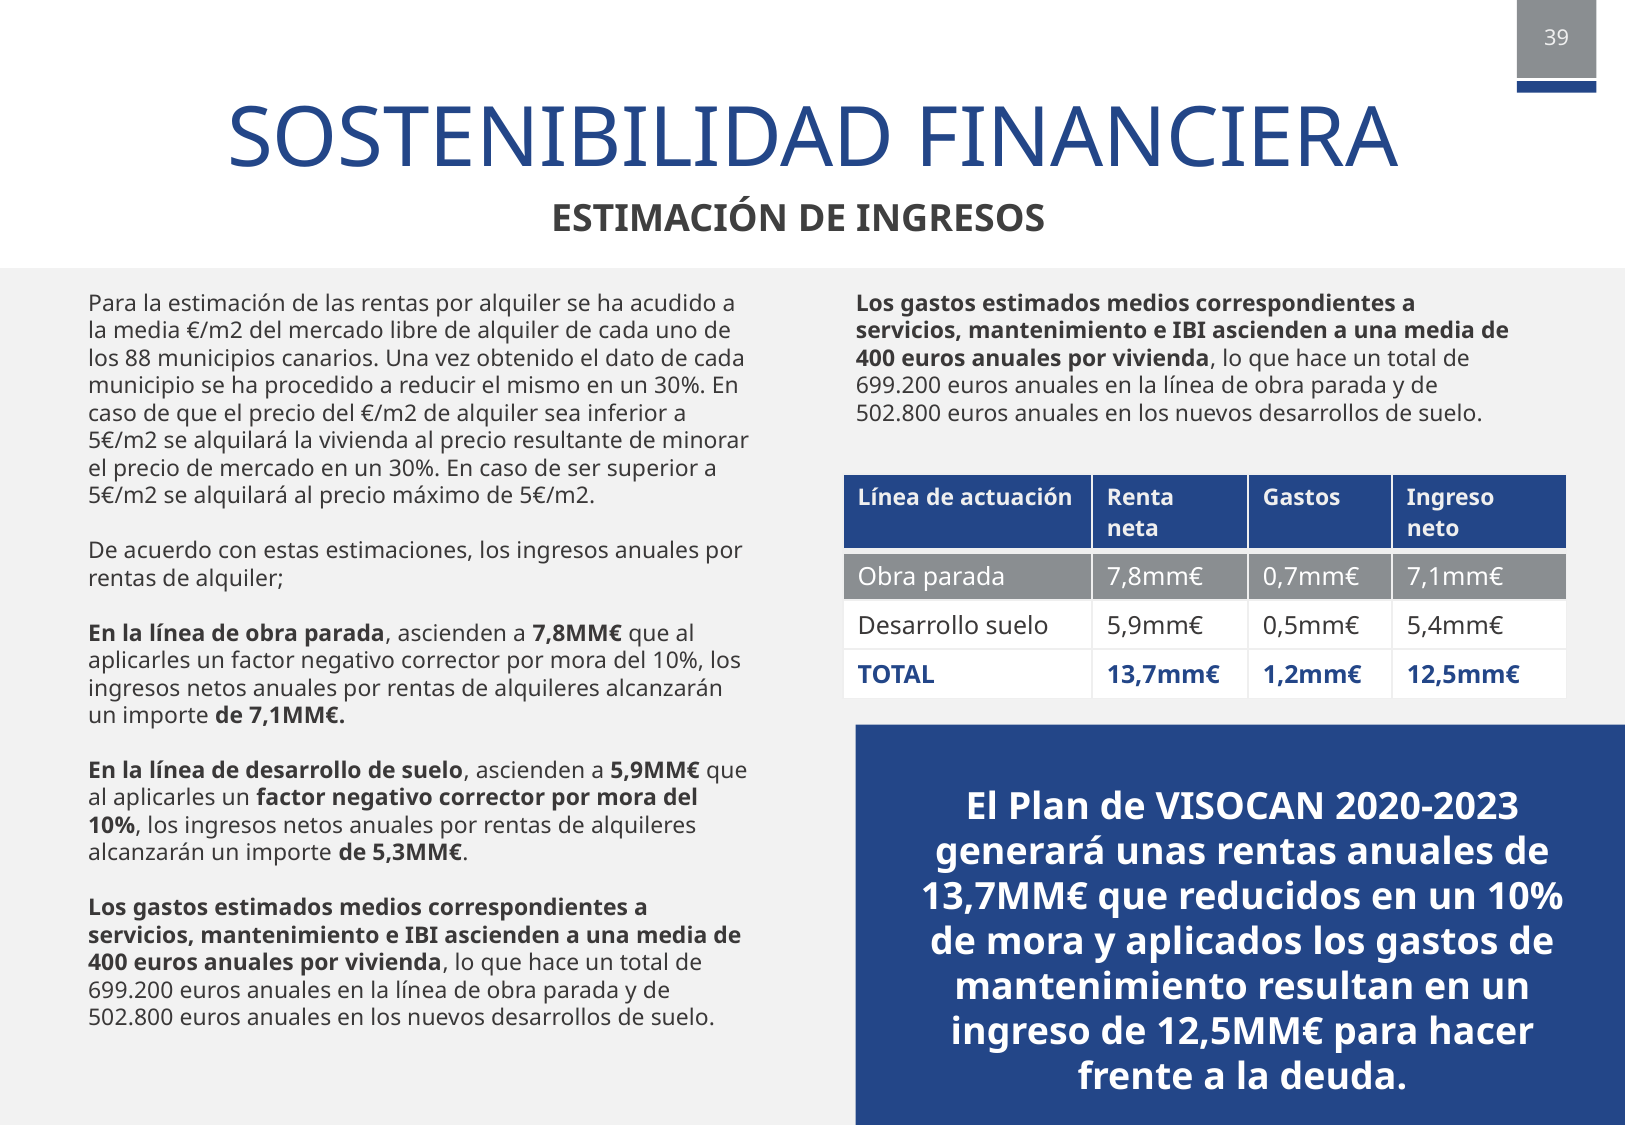

# SOSTENIBILIDAD FINANCIERA
ESTIMACIÓN DE INGRESOS
Para la estimación de las rentas por alquiler se ha acudido a la media €/m2 del mercado libre de alquiler de cada uno de los 88 municipios canarios. Una vez obtenido el dato de cada municipio se ha procedido a reducir el mismo en un 30%. En caso de que el precio del €/m2 de alquiler sea inferior a 5€/m2 se alquilará la vivienda al precio resultante de minorar el precio de mercado en un 30%. En caso de ser superior a 5€/m2 se alquilará al precio máximo de 5€/m2.
De acuerdo con estas estimaciones, los ingresos anuales por rentas de alquiler;
En la línea de obra parada, ascienden a 7,8MM€ que al aplicarles un factor negativo corrector por mora del 10%, los ingresos netos anuales por rentas de alquileres alcanzarán un importe de 7,1MM€.
En la línea de desarrollo de suelo, ascienden a 5,9MM€ que al aplicarles un factor negativo corrector por mora del 10%, los ingresos netos anuales por rentas de alquileres alcanzarán un importe de 5,3MM€.
Los gastos estimados medios correspondientes a servicios, mantenimiento e IBI ascienden a una media de 400 euros anuales por vivienda, lo que hace un total de 699.200 euros anuales en la línea de obra parada y de 502.800 euros anuales en los nuevos desarrollos de suelo.
Los gastos estimados medios correspondientes a servicios, mantenimiento e IBI ascienden a una media de 400 euros anuales por vivienda, lo que hace un total de 699.200 euros anuales en la línea de obra parada y de 502.800 euros anuales en los nuevos desarrollos de suelo.
| Línea de actuación | Renta neta | Gastos | Ingreso neto |
| --- | --- | --- | --- |
| Obra parada | 7,8mm€ | 0,7mm€ | 7,1mm€ |
| Desarrollo suelo | 5,9mm€ | 0,5mm€ | 5,4mm€ |
| TOTAL | 13,7mm€ | 1,2mm€ | 12,5mm€ |
El Plan de VISOCAN 2020-2023 generará unas rentas anuales de 13,7MM€ que reducidos en un 10% de mora y aplicados los gastos de mantenimiento resultan en un ingreso de 12,5MM€ para hacer frente a la deuda.